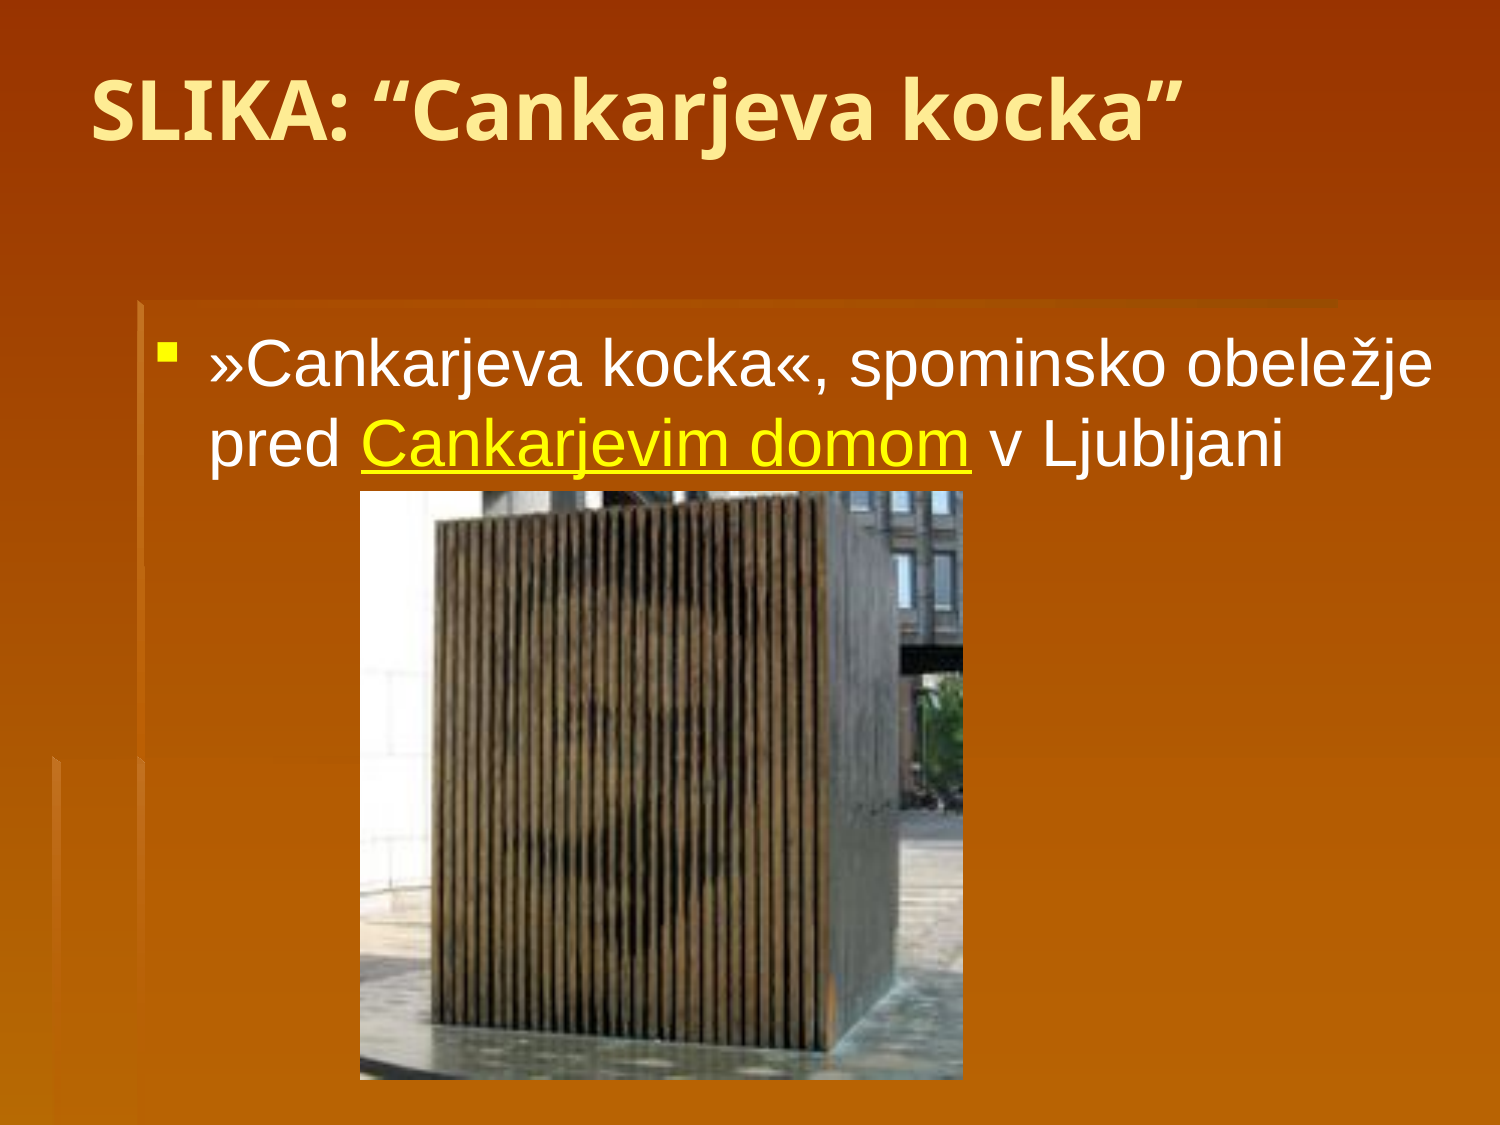

# SLIKA: “Cankarjeva kocka”
»Cankarjeva kocka«, spominsko obeležje pred Cankarjevim domom v Ljubljani